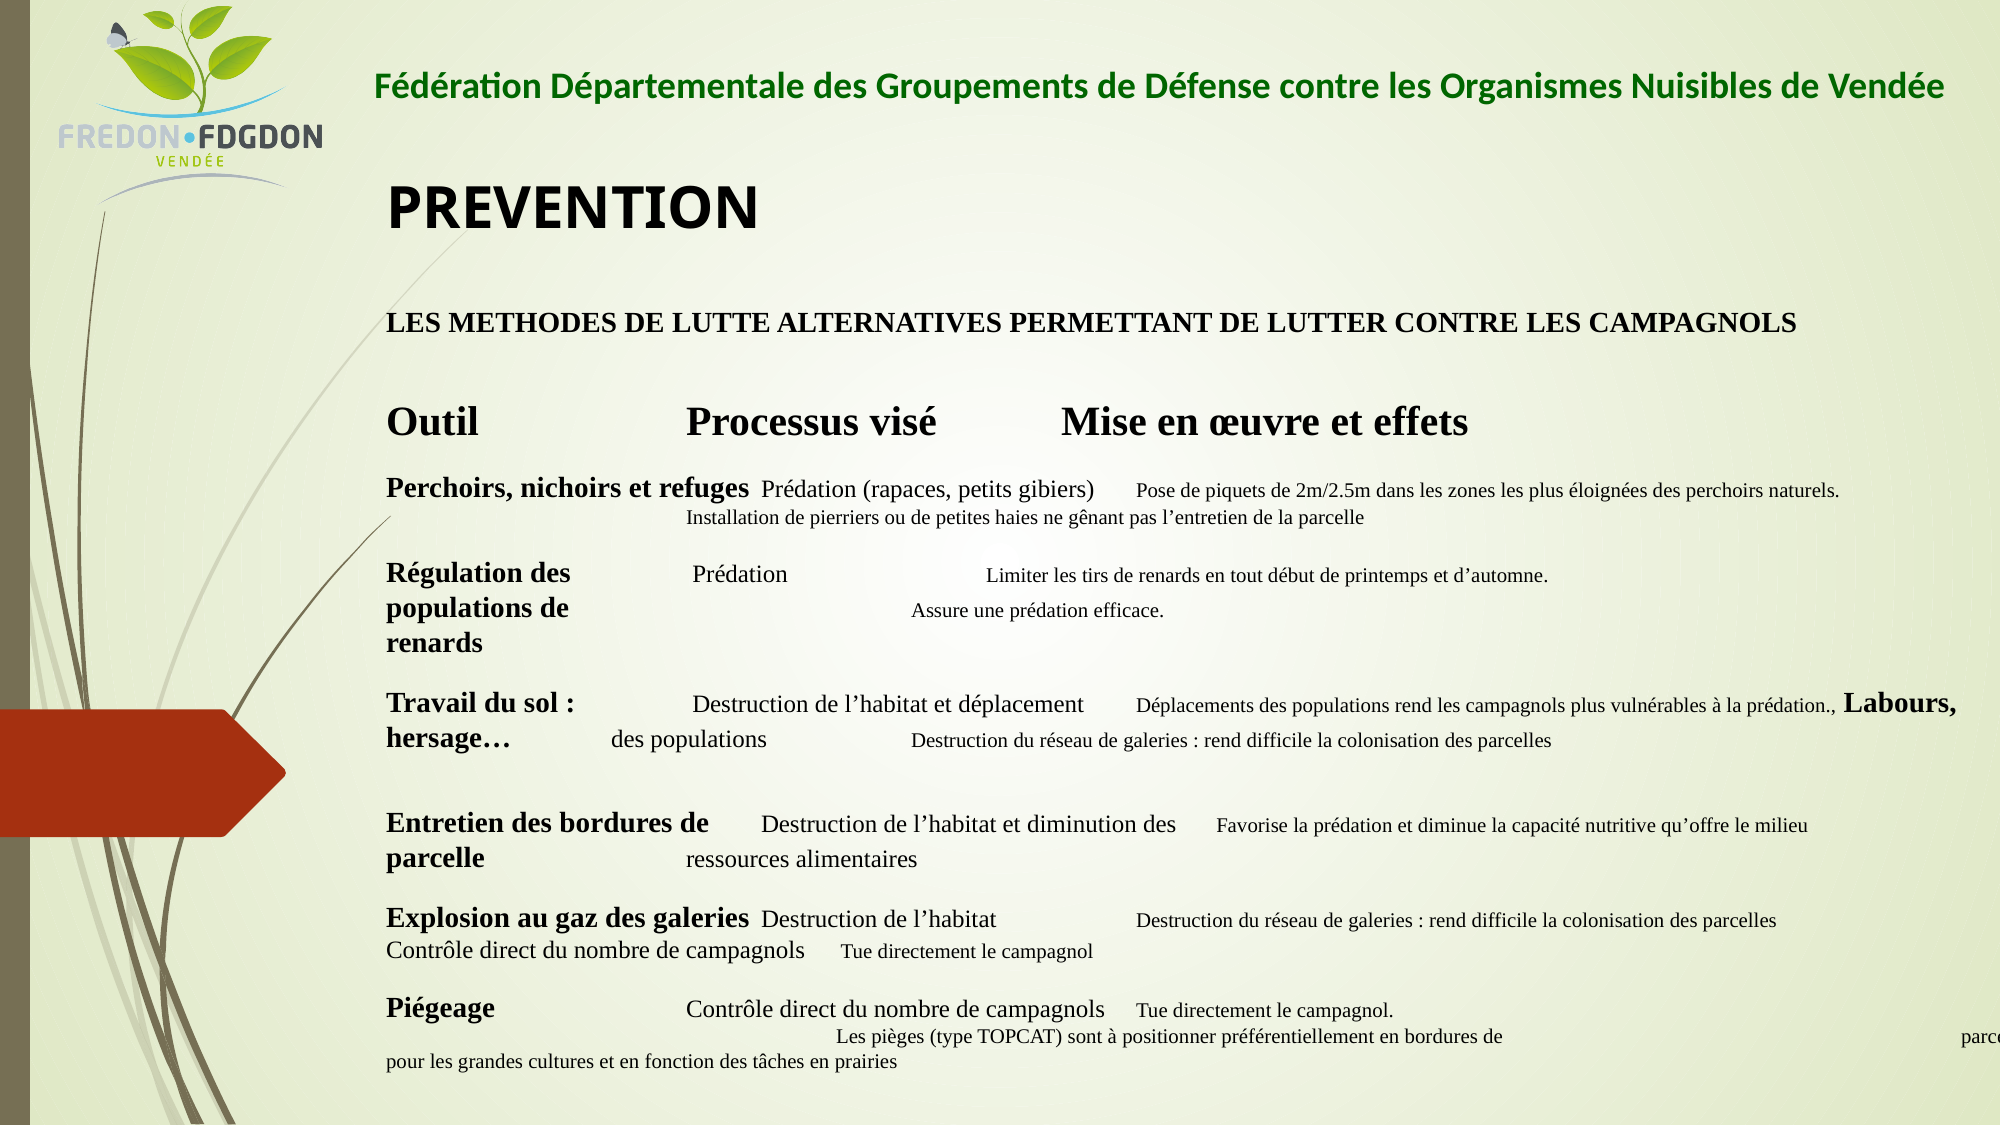

Fédération Départementale des Groupements de Défense contre les Organismes Nuisibles de Vendée
PREVENTION
LES METHODES DE LUTTE ALTERNATIVES PERMETTANT DE LUTTER CONTRE LES CAMPAGNOLS
Outil 			Processus visé 		Mise en œuvre et effets
Perchoirs, nichoirs et refuges 	Prédation (rapaces, petits gibiers) 	Pose de piquets de 2m/2.5m dans les zones les plus éloignées des perchoirs naturels. 							Installation de pierriers ou de petites haies ne gênant pas l’entretien de la parcelle
Régulation des 		 Prédation 			Limiter les tirs de renards en tout début de printemps et d’automne.
populations de 					Assure une prédation efficace.
renards
Travail du sol : 		 Destruction de l’habitat et déplacement	Déplacements des populations rend les campagnols plus vulnérables à la prédation., Labours, hersage… 		des populations		Destruction du réseau de galeries : rend difficile la colonisation des parcelles
Entretien des bordures de 	Destruction de l’habitat et diminution des 	 Favorise la prédation et diminue la capacité nutritive qu’offre le milieu
parcelle 			ressources alimentaires
Explosion au gaz des galeries 	Destruction de l’habitat 		Destruction du réseau de galeries : rend difficile la colonisation des parcelles 				Contrôle direct du nombre de campagnols 	 Tue directement le campagnol
Piégeage 			Contrôle direct du nombre de campagnols 	Tue directement le campagnol.
						Les pièges (type TOPCAT) sont à positionner préférentiellement en bordures de 							parcelles pour les grandes cultures et en fonction des tâches en prairies